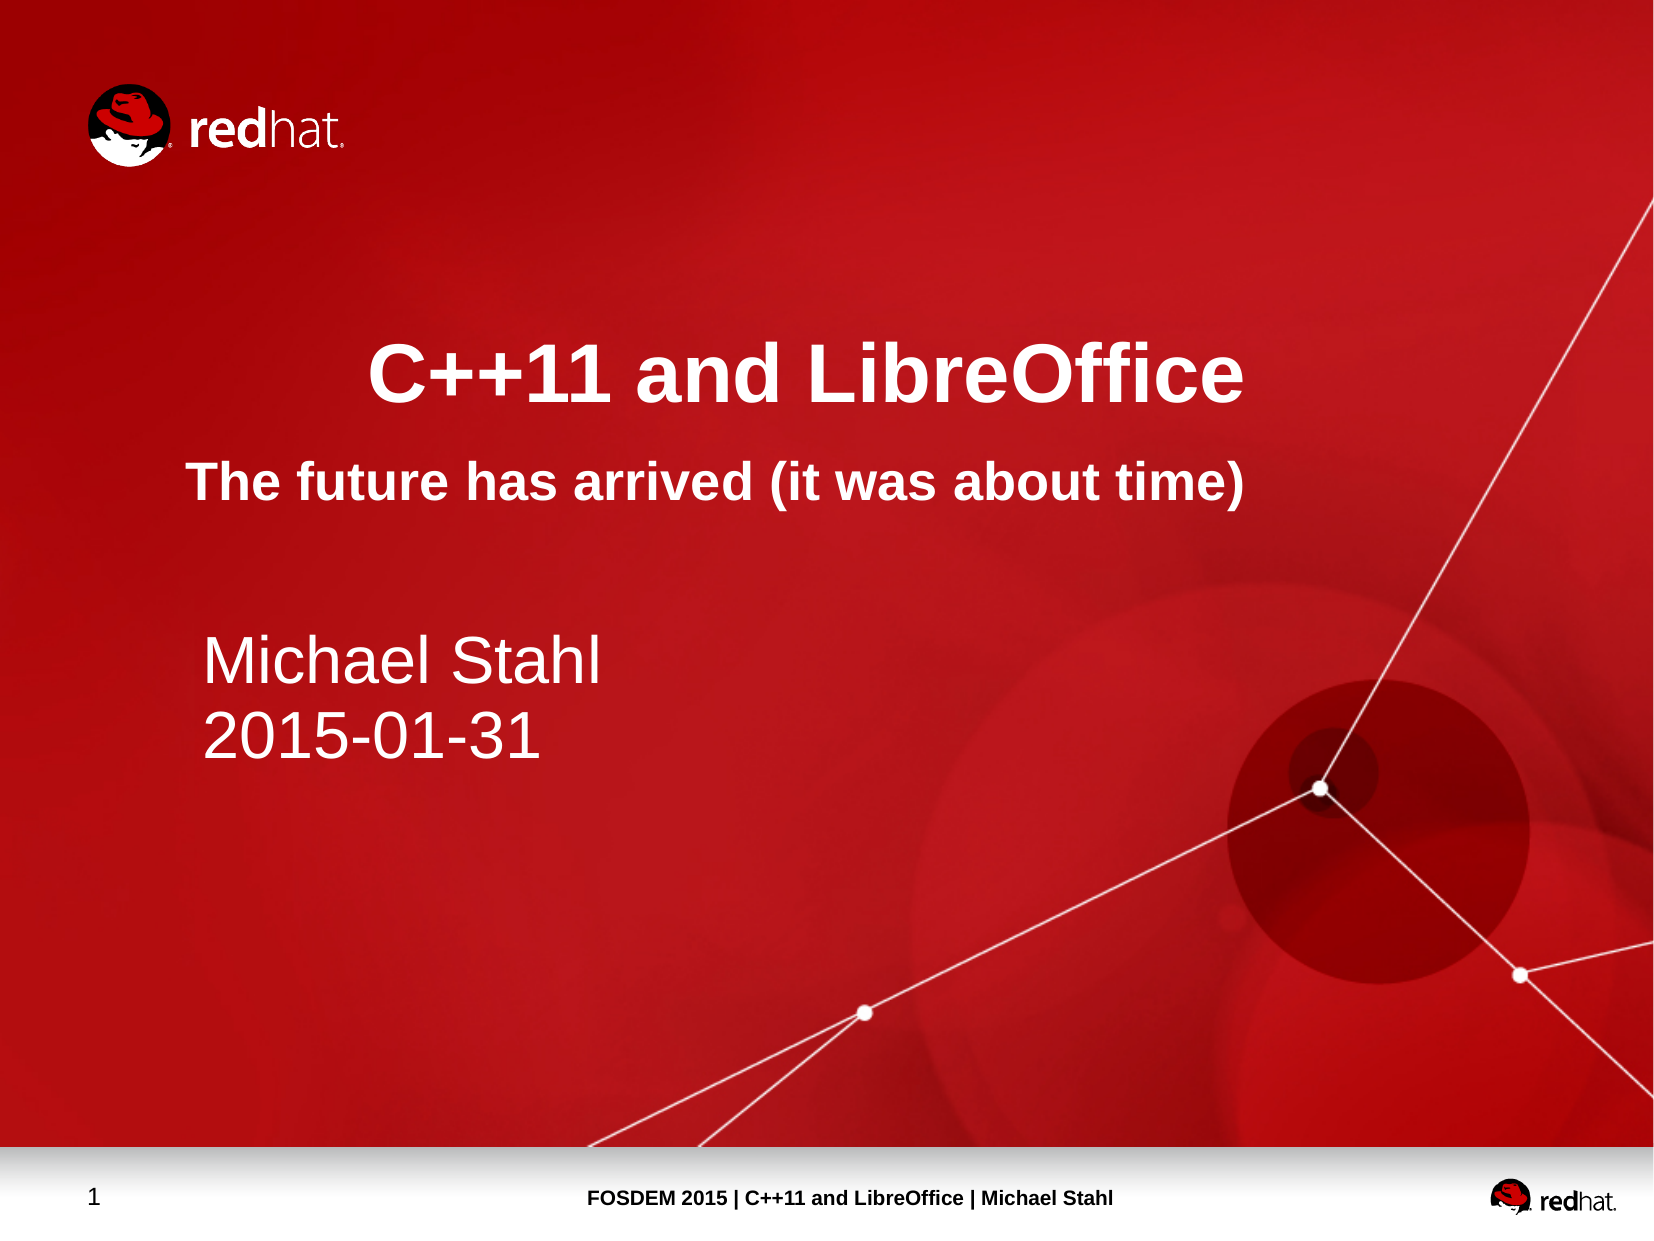

C++11 and LibreOffice
The future has arrived (it was about time)
Michael Stahl
2015-01-31